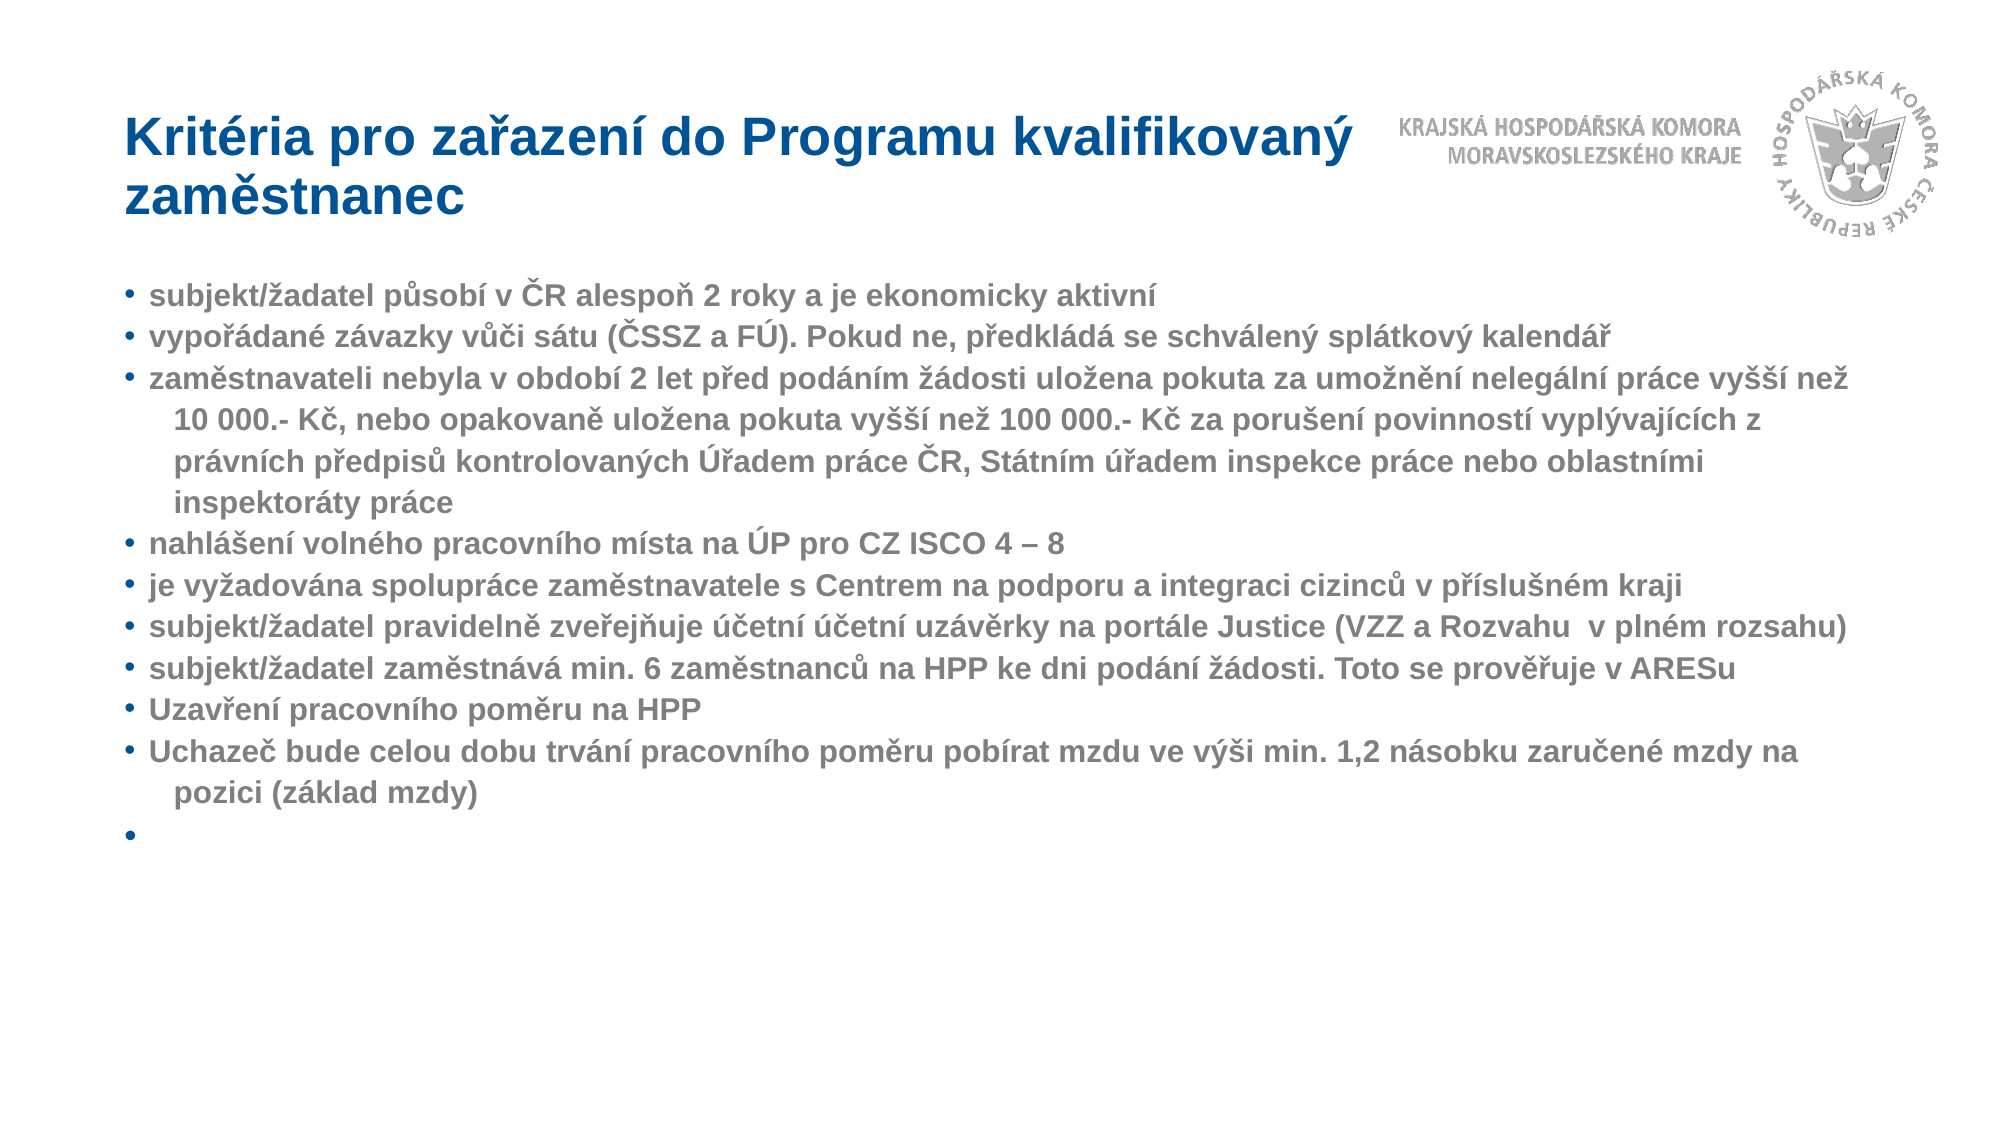

# Kritéria pro zařazení do Programu kvalifikovaný zaměstnanec
subjekt/žadatel působí v ČR alespoň 2 roky a je ekonomicky aktivní
vypořádané závazky vůči sátu (ČSSZ a FÚ). Pokud ne, předkládá se schválený splátkový kalendář
zaměstnavateli nebyla v období 2 let před podáním žádosti uložena pokuta za umožnění nelegální práce vyšší než 10 000.- Kč, nebo opakovaně uložena pokuta vyšší než 100 000.- Kč za porušení povinností vyplývajících z právních předpisů kontrolovaných Úřadem práce ČR, Státním úřadem inspekce práce nebo oblastními inspektoráty práce
nahlášení volného pracovního místa na ÚP pro CZ ISCO 4 – 8
je vyžadována spolupráce zaměstnavatele s Centrem na podporu a integraci cizinců v příslušném kraji
subjekt/žadatel pravidelně zveřejňuje účetní účetní uzávěrky na portále Justice (VZZ a Rozvahu v plném rozsahu)
subjekt/žadatel zaměstnává min. 6 zaměstnanců na HPP ke dni podání žádosti. Toto se prověřuje v ARESu
Uzavření pracovního poměru na HPP
Uchazeč bude celou dobu trvání pracovního poměru pobírat mzdu ve výši min. 1,2 násobku zaručené mzdy na pozici (základ mzdy)